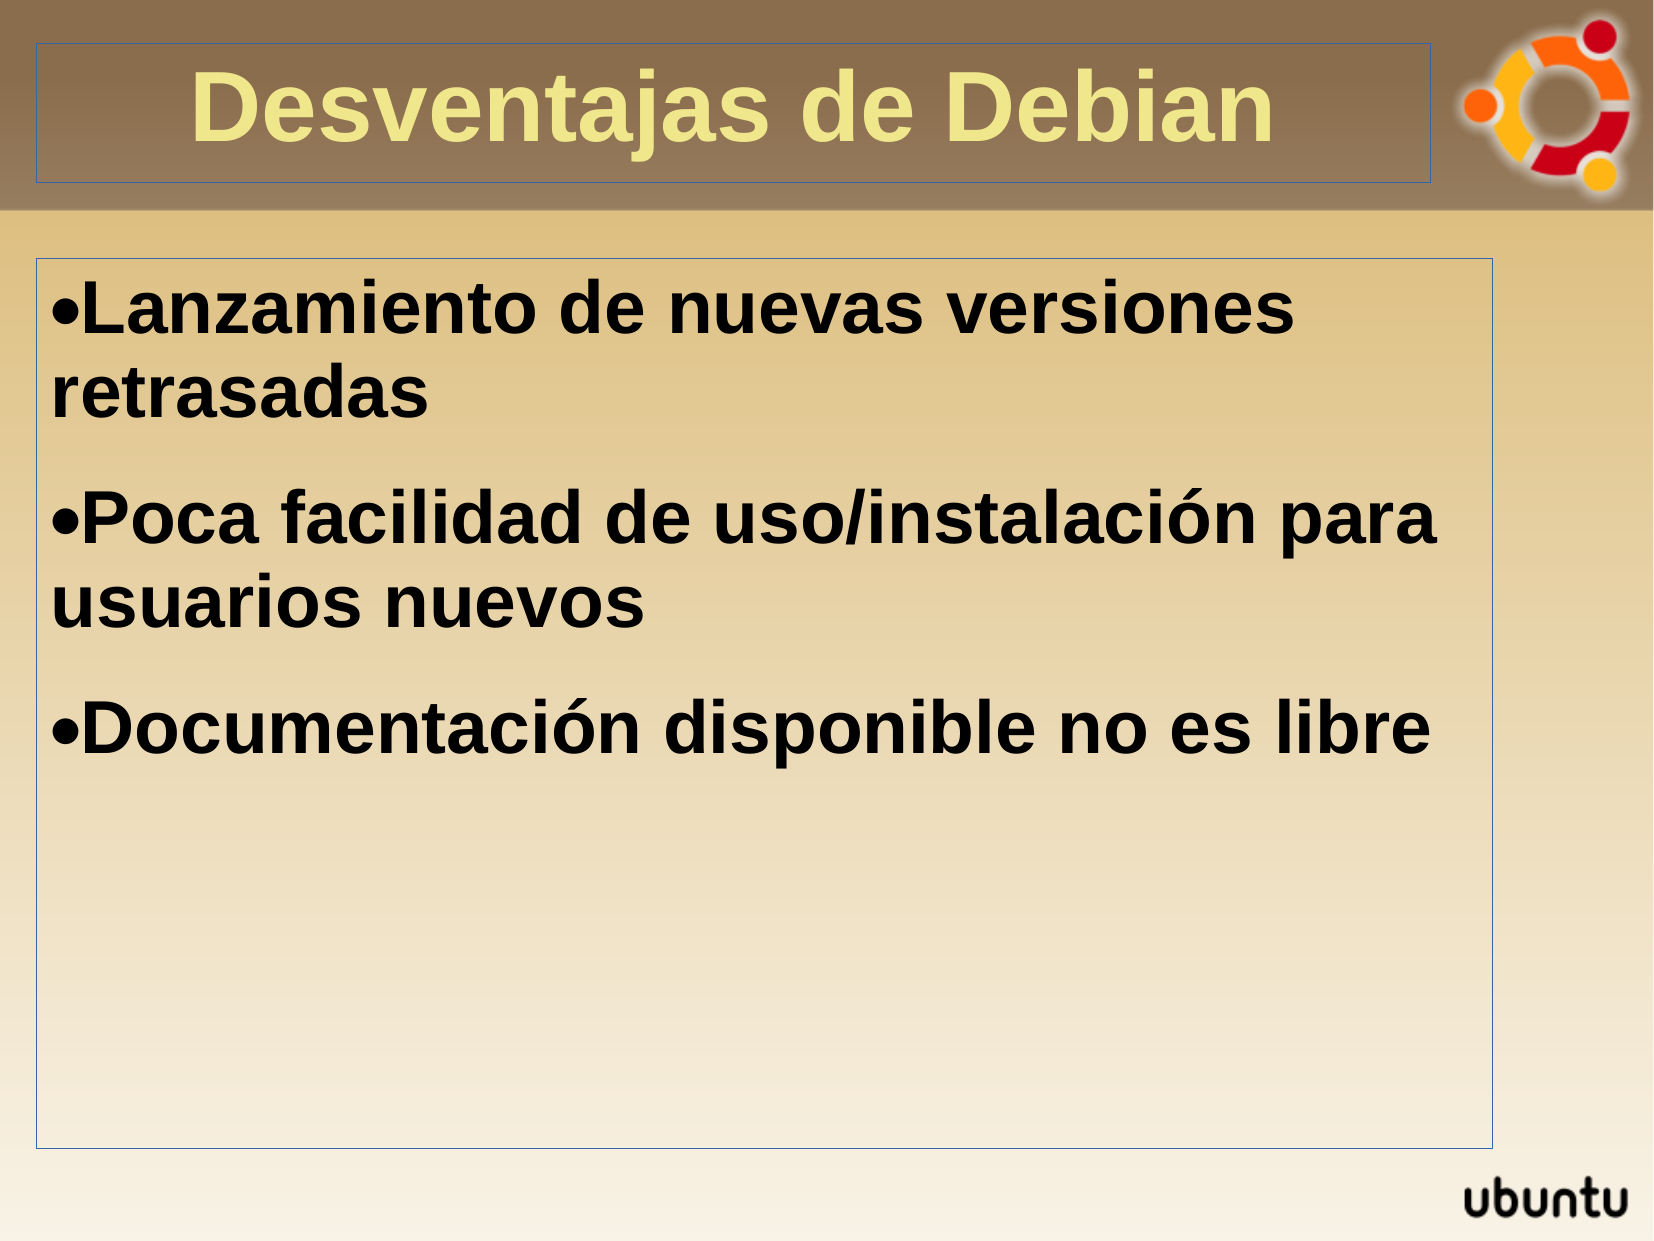

Desventajas de Debian
Lanzamiento de nuevas versiones retrasadas
Poca facilidad de uso/instalación para usuarios nuevos
Documentación disponible no es libre